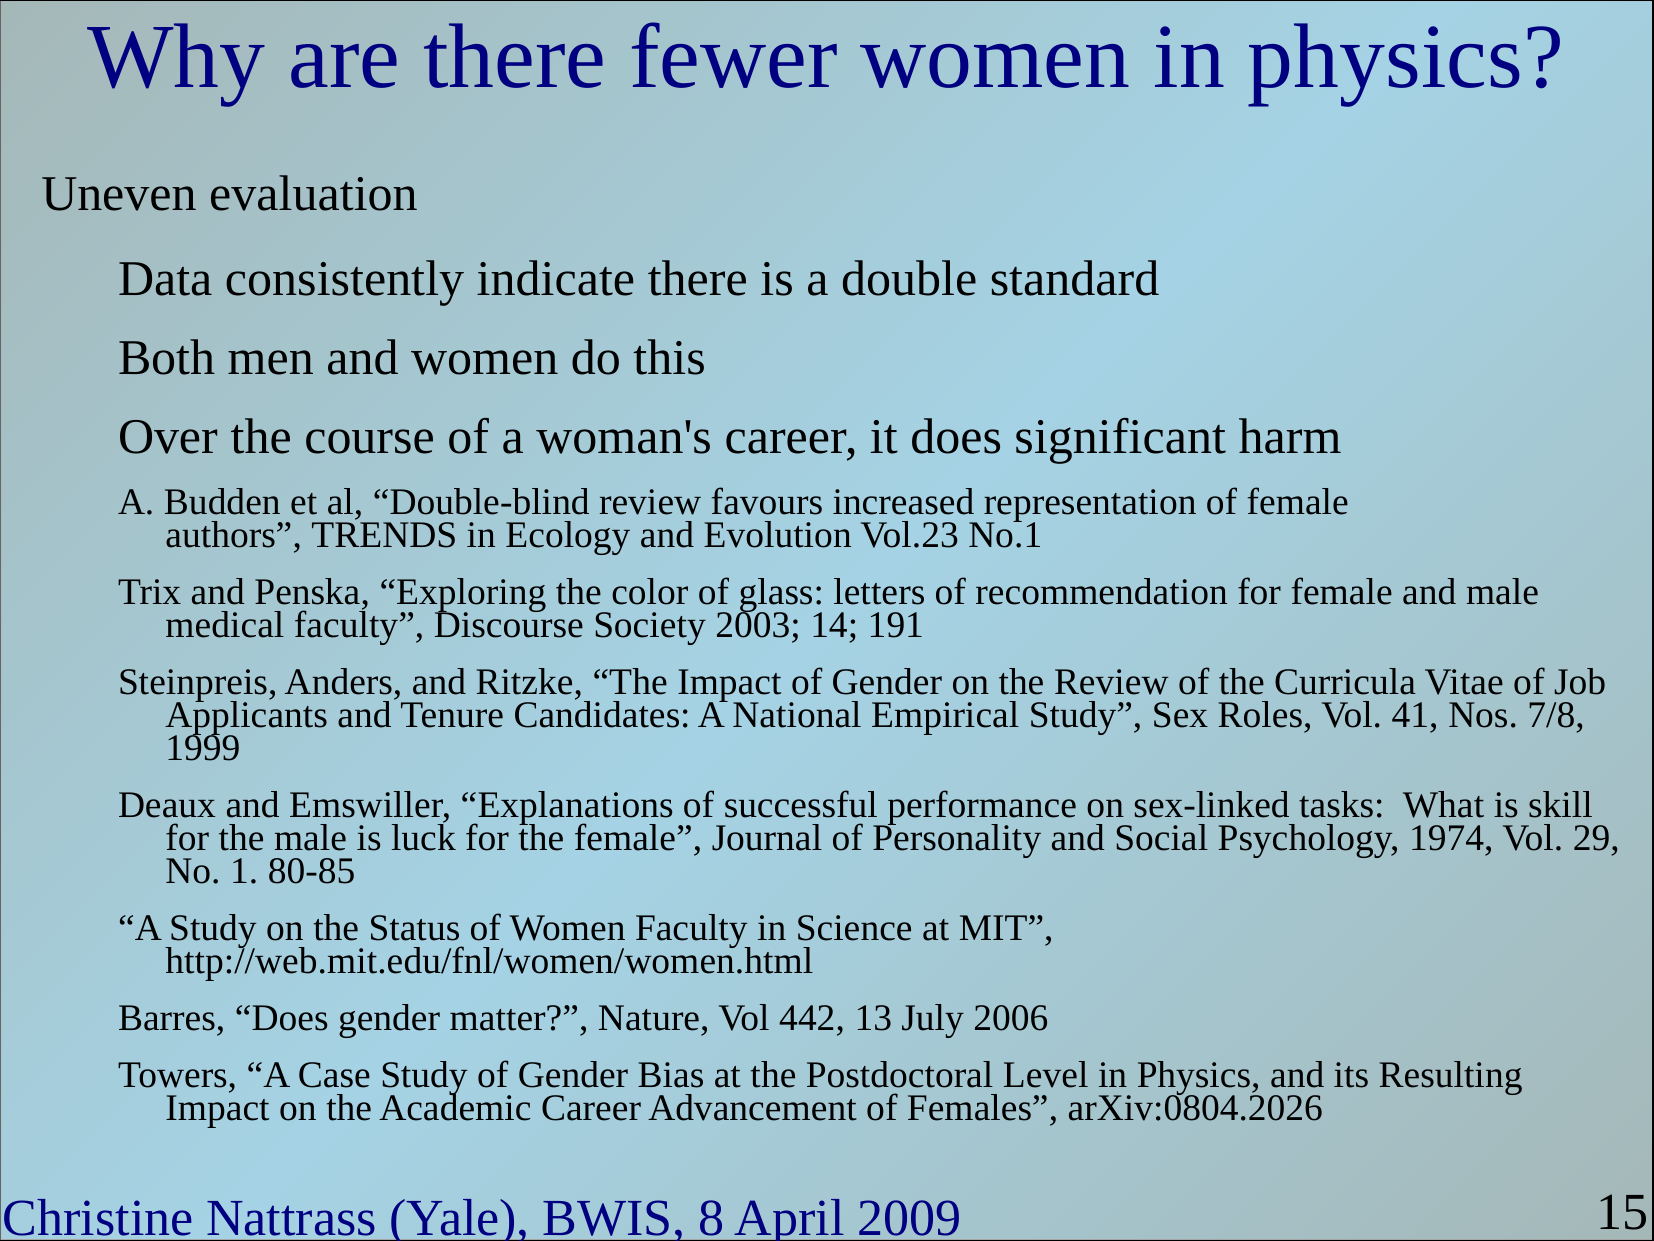

# Why are there fewer women in physics?
Uneven evaluation
Data consistently indicate there is a double standard
Both men and women do this
Over the course of a woman's career, it does significant harm
A. Budden et al, “Double-blind review favours increased representation of female authors”, TRENDS in Ecology and Evolution Vol.23 No.1
Trix and Penska, “Exploring the color of glass: letters of recommendation for female and male medical faculty”, Discourse Society 2003; 14; 191
Steinpreis, Anders, and Ritzke, “The Impact of Gender on the Review of the Curricula Vitae of Job Applicants and Tenure Candidates: A National Empirical Study”, Sex Roles, Vol. 41, Nos. 7/8, 1999
Deaux and Emswiller, “Explanations of successful performance on sex-linked tasks: What is skill for the male is luck for the female”, Journal of Personality and Social Psychology, 1974, Vol. 29, No. 1. 80-85
“A Study on the Status of Women Faculty in Science at MIT”, http://web.mit.edu/fnl/women/women.html
Barres, “Does gender matter?”, Nature, Vol 442, 13 July 2006
Towers, “A Case Study of Gender Bias at the Postdoctoral Level in Physics, and its Resulting Impact on the Academic Career Advancement of Females”, arXiv:0804.2026